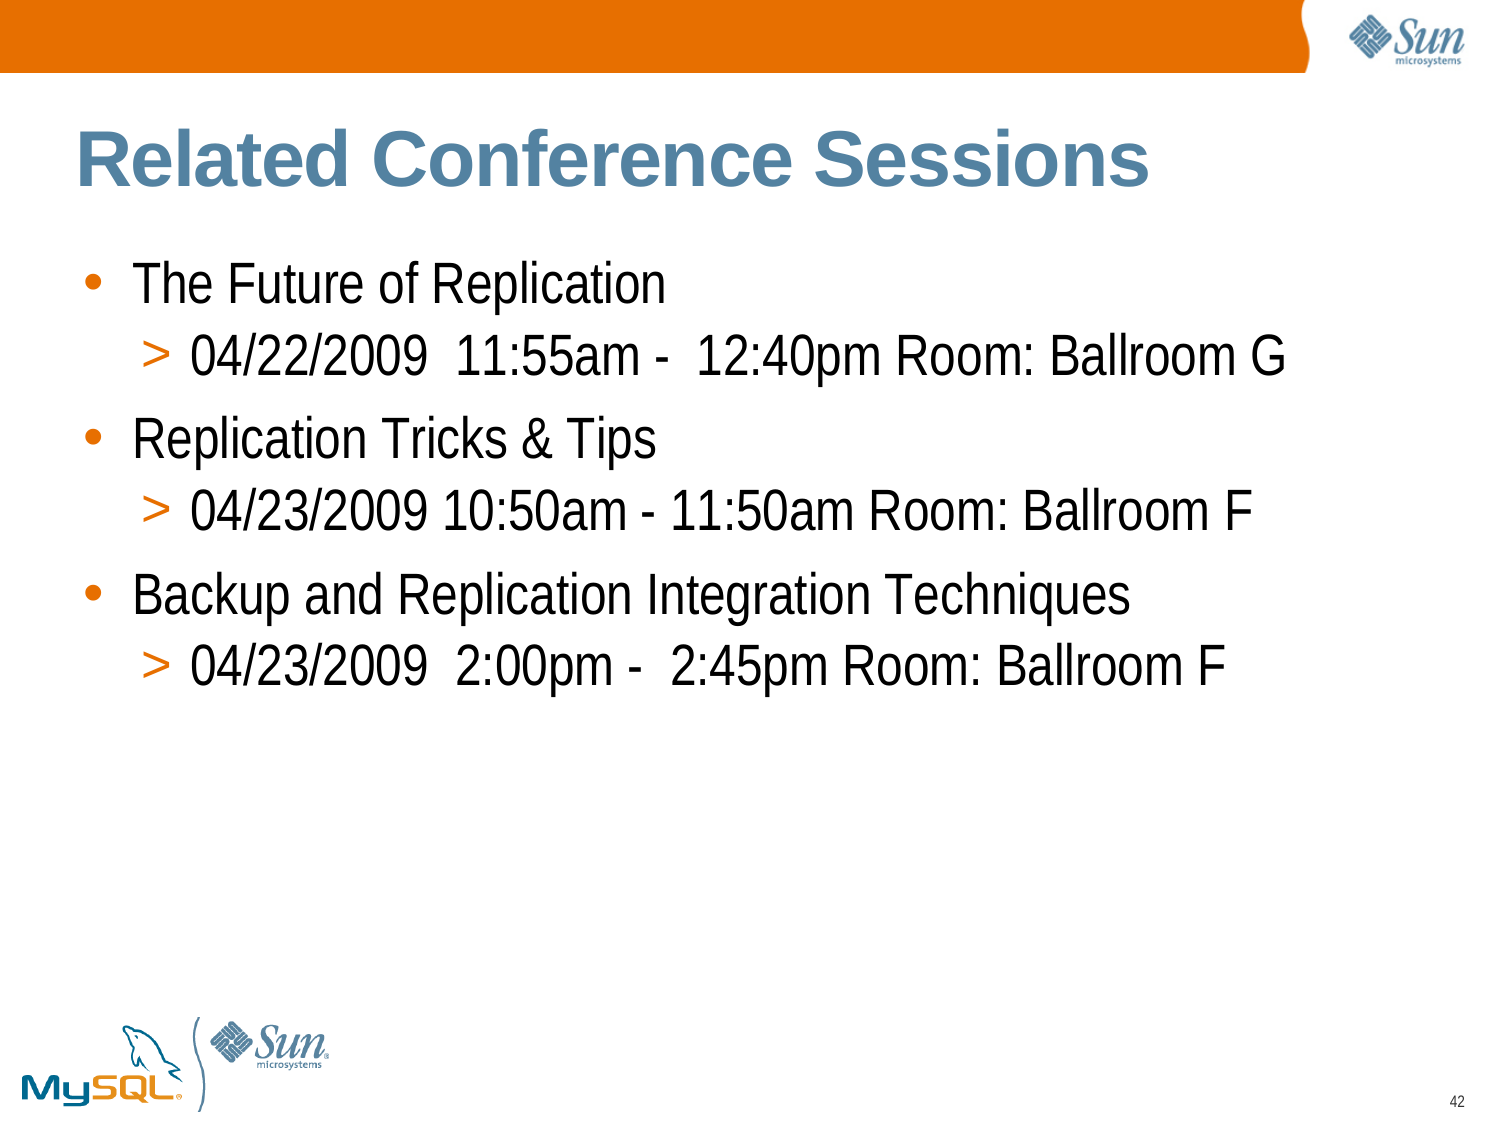

# Related Conference Sessions
The Future of Replication
04/22/2009 11:55am - 12:40pm Room: Ballroom G
Replication Tricks & Tips
04/23/2009 10:50am - 11:50am Room: Ballroom F
Backup and Replication Integration Techniques
04/23/2009 2:00pm - 2:45pm Room: Ballroom F